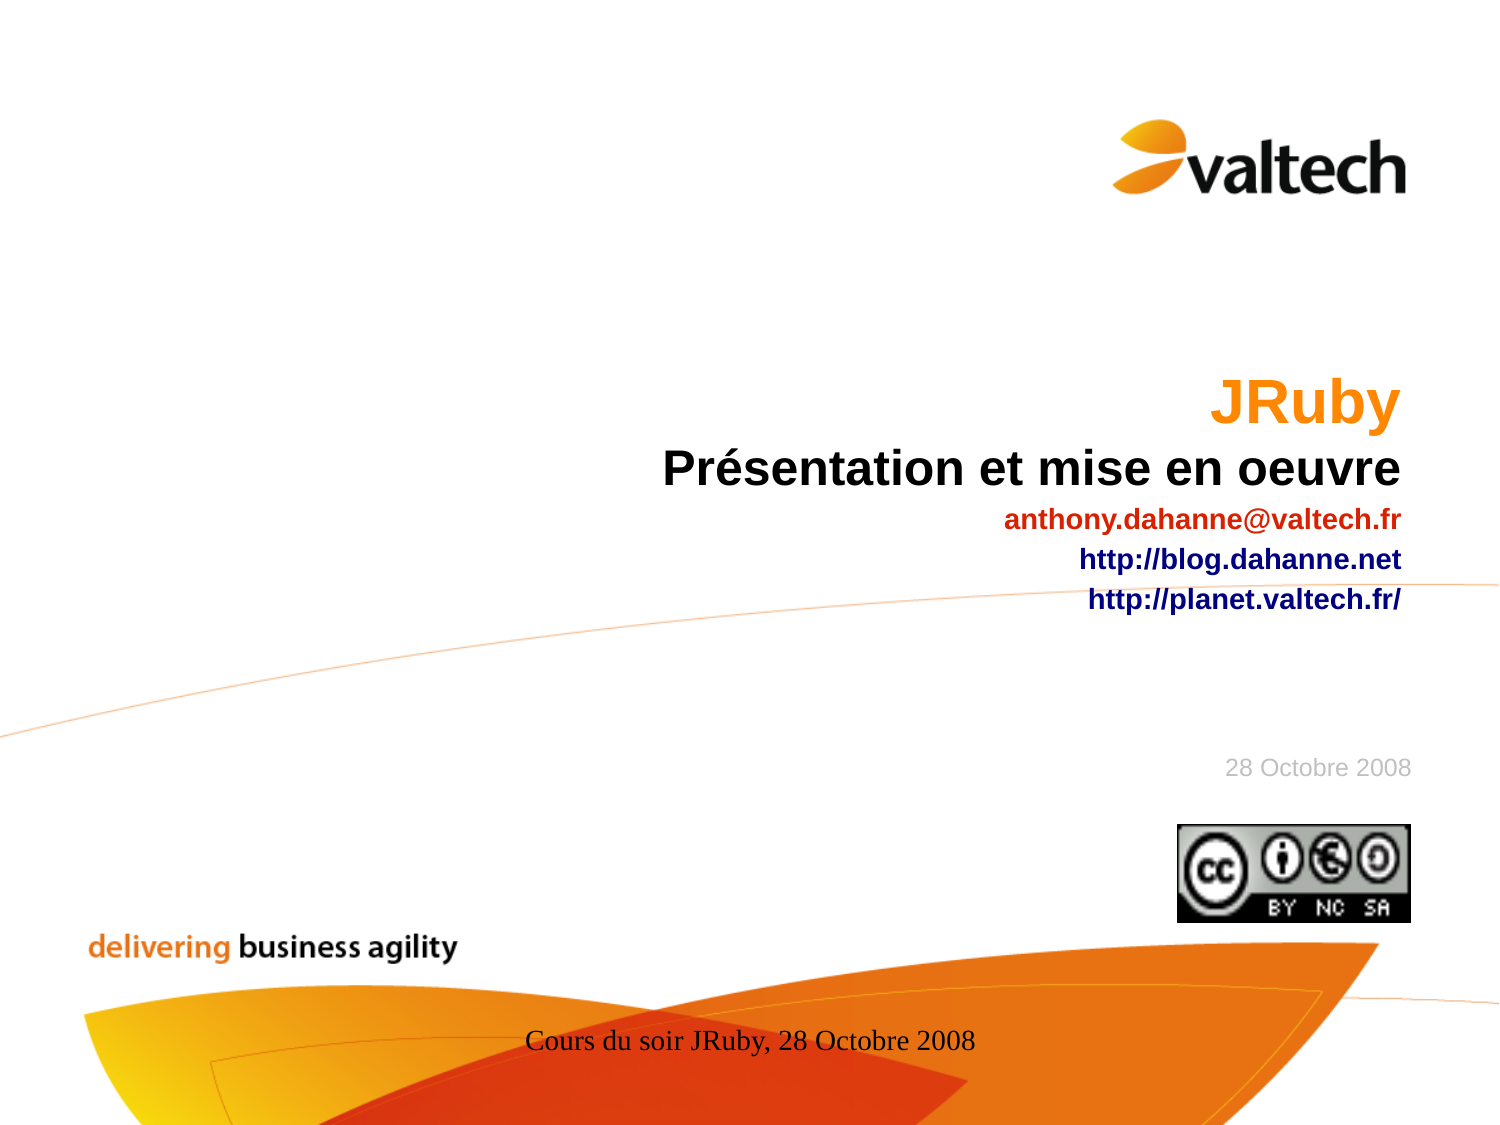

# JRuby
Présentation et mise en oeuvre
anthony.dahanne@valtech.fr
http://blog.dahanne.net
http://planet.valtech.fr/
June 6th, 2007
Cours du soir JRuby, 28 Octobre 2008